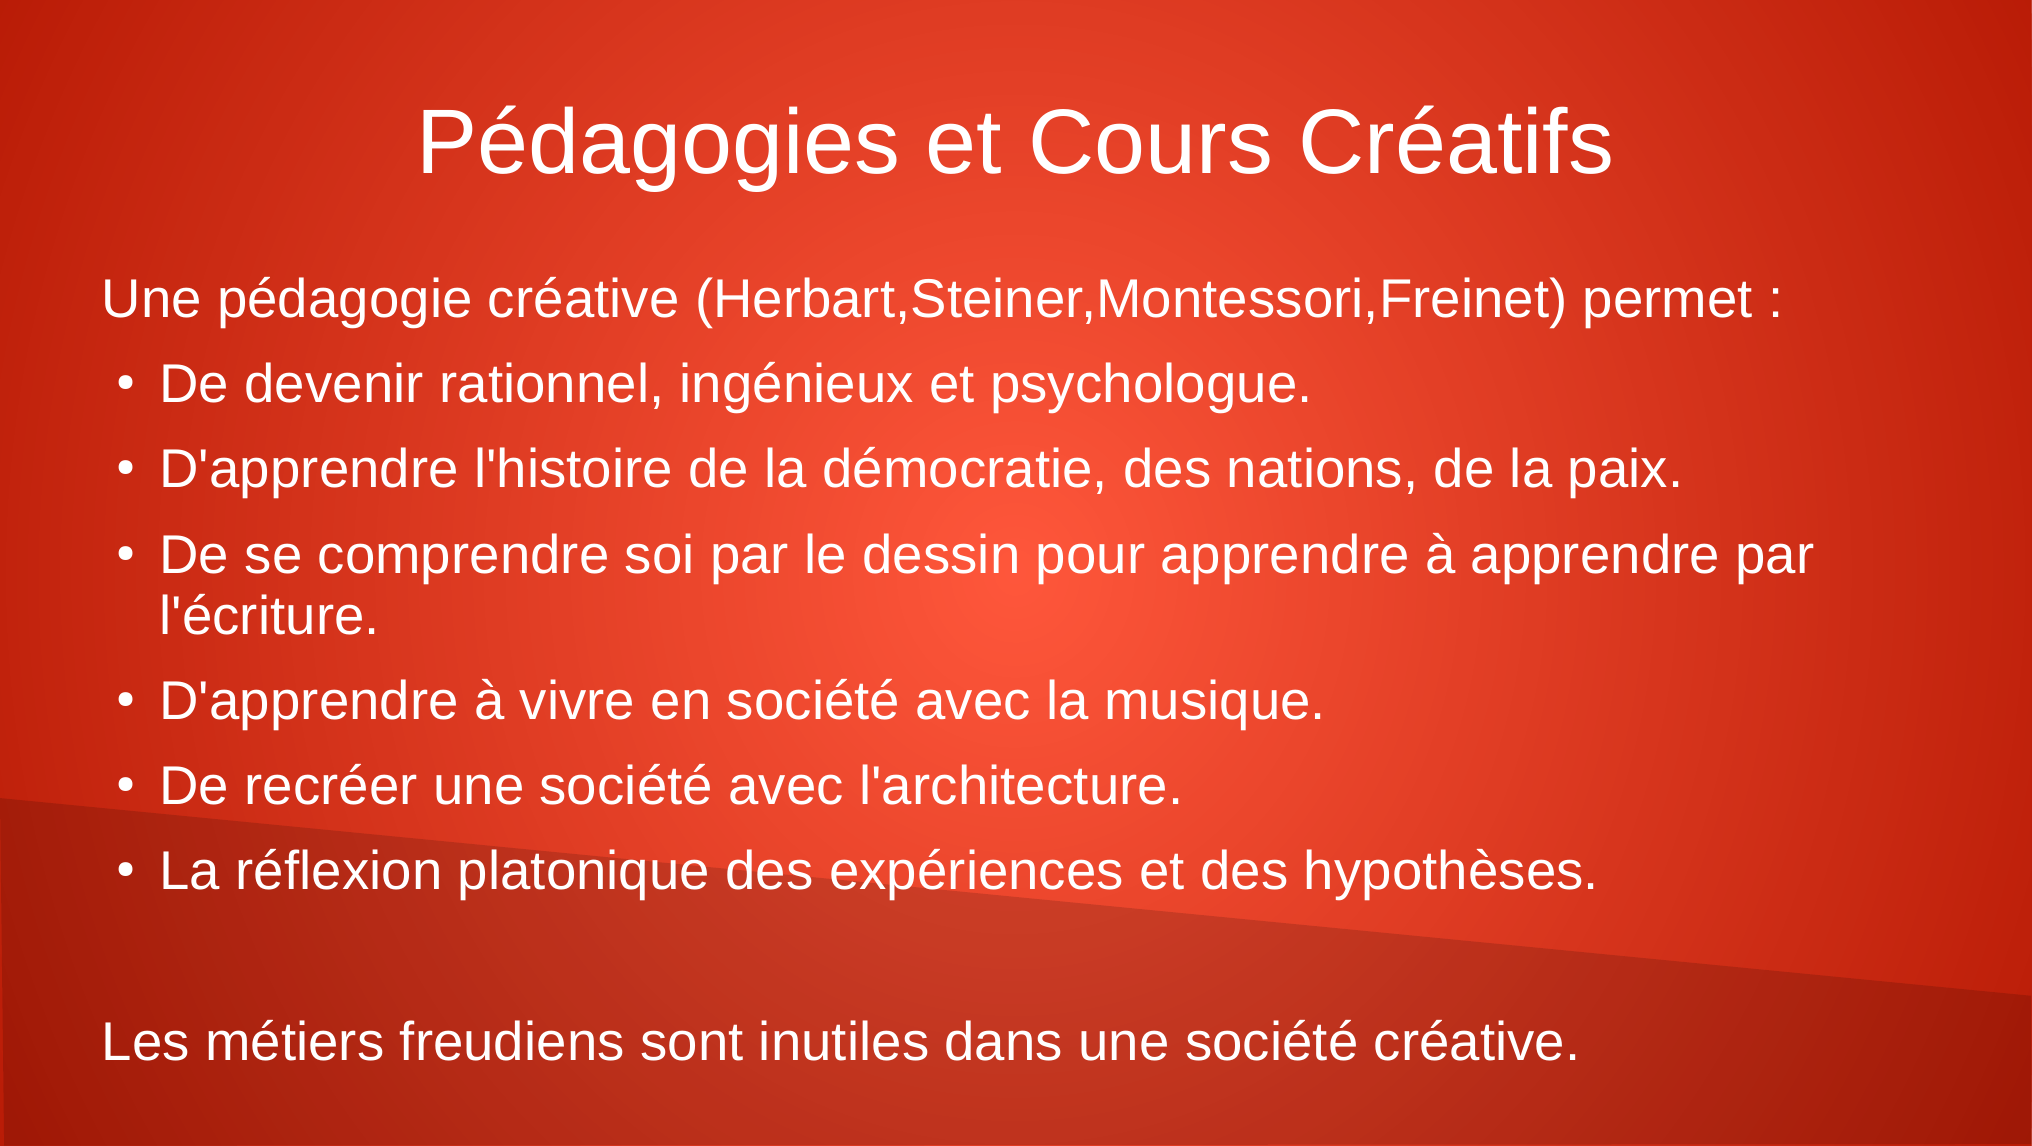

# Pédagogies et Cours Créatifs
Une pédagogie créative (Herbart,Steiner,Montessori,Freinet) permet :
De devenir rationnel, ingénieux et psychologue.
D'apprendre l'histoire de la démocratie, des nations, de la paix.
De se comprendre soi par le dessin pour apprendre à apprendre par l'écriture.
D'apprendre à vivre en société avec la musique.
De recréer une société avec l'architecture.
La réflexion platonique des expériences et des hypothèses.
Les métiers freudiens sont inutiles dans une société créative.